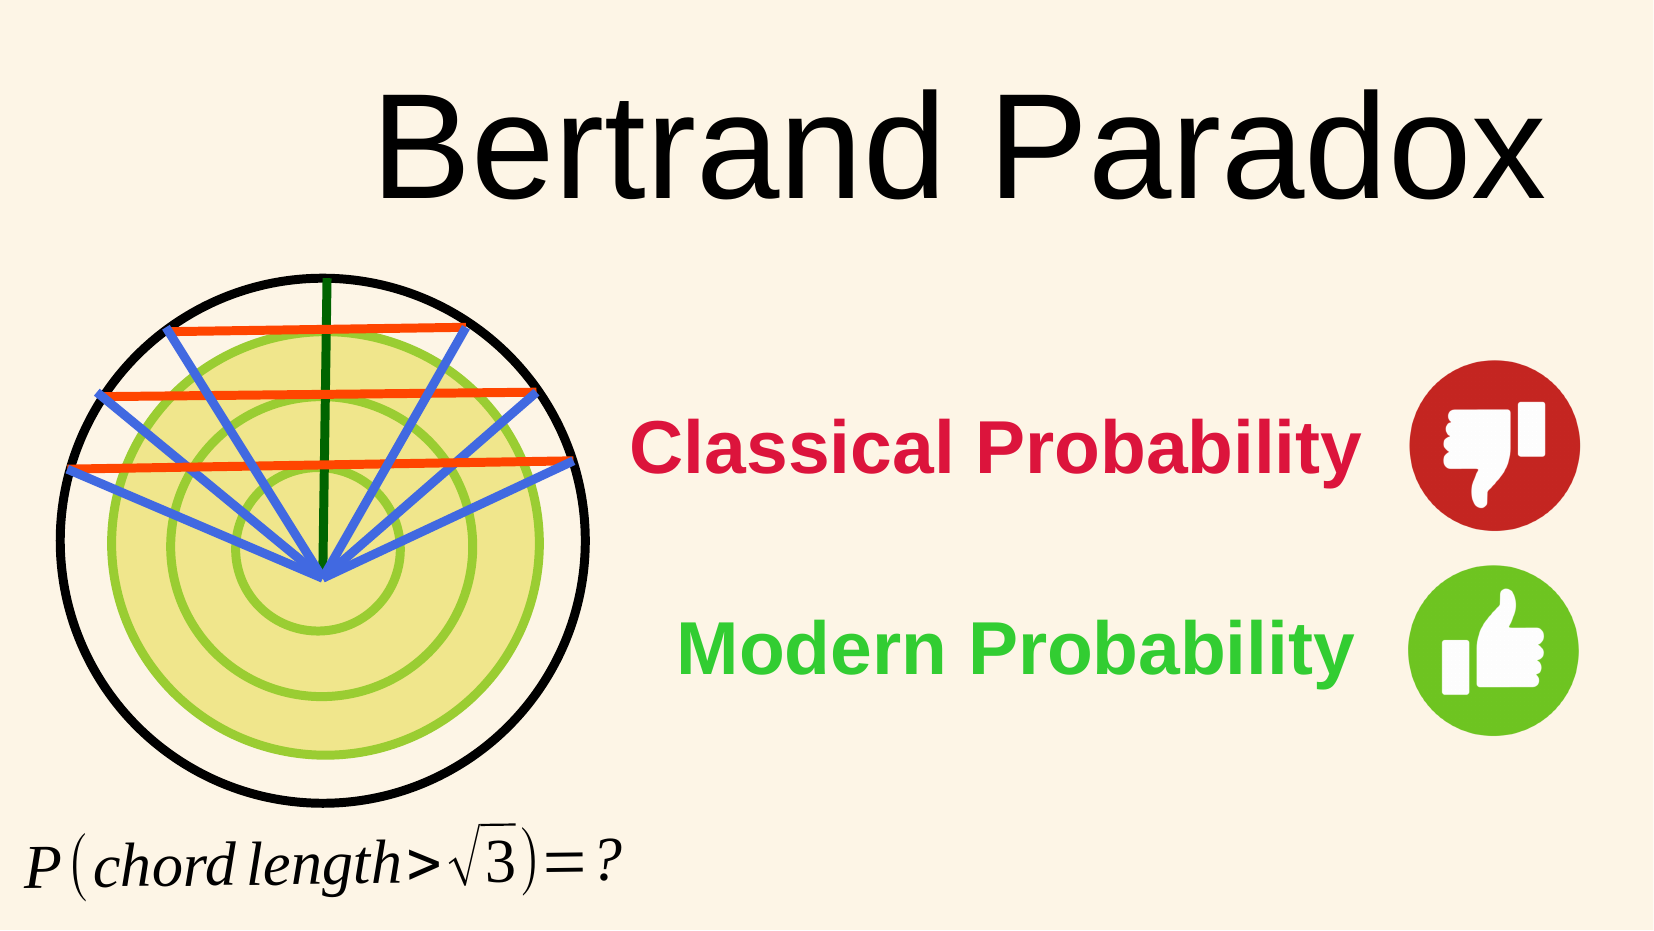

Bertrand Paradox
O
Classical Probability
Modern Probability